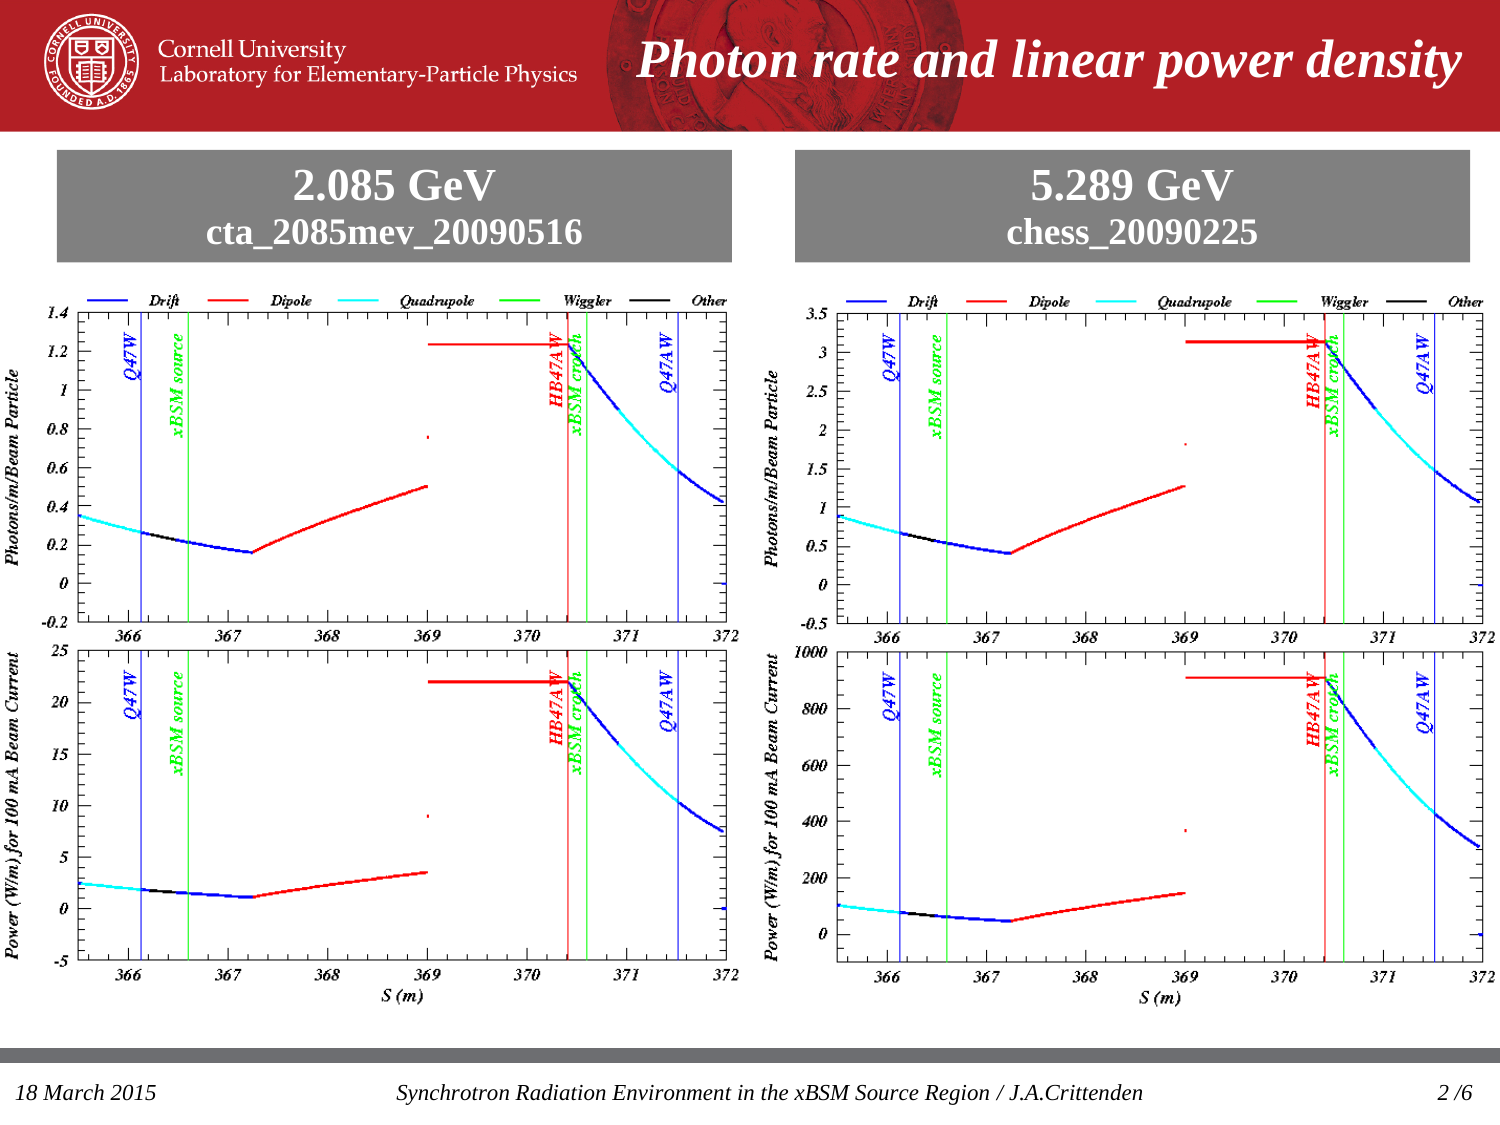

# Photon rate and linear power density
2.085 GeV
cta_2085mev_20090516
5.289 GeV
chess_20090225